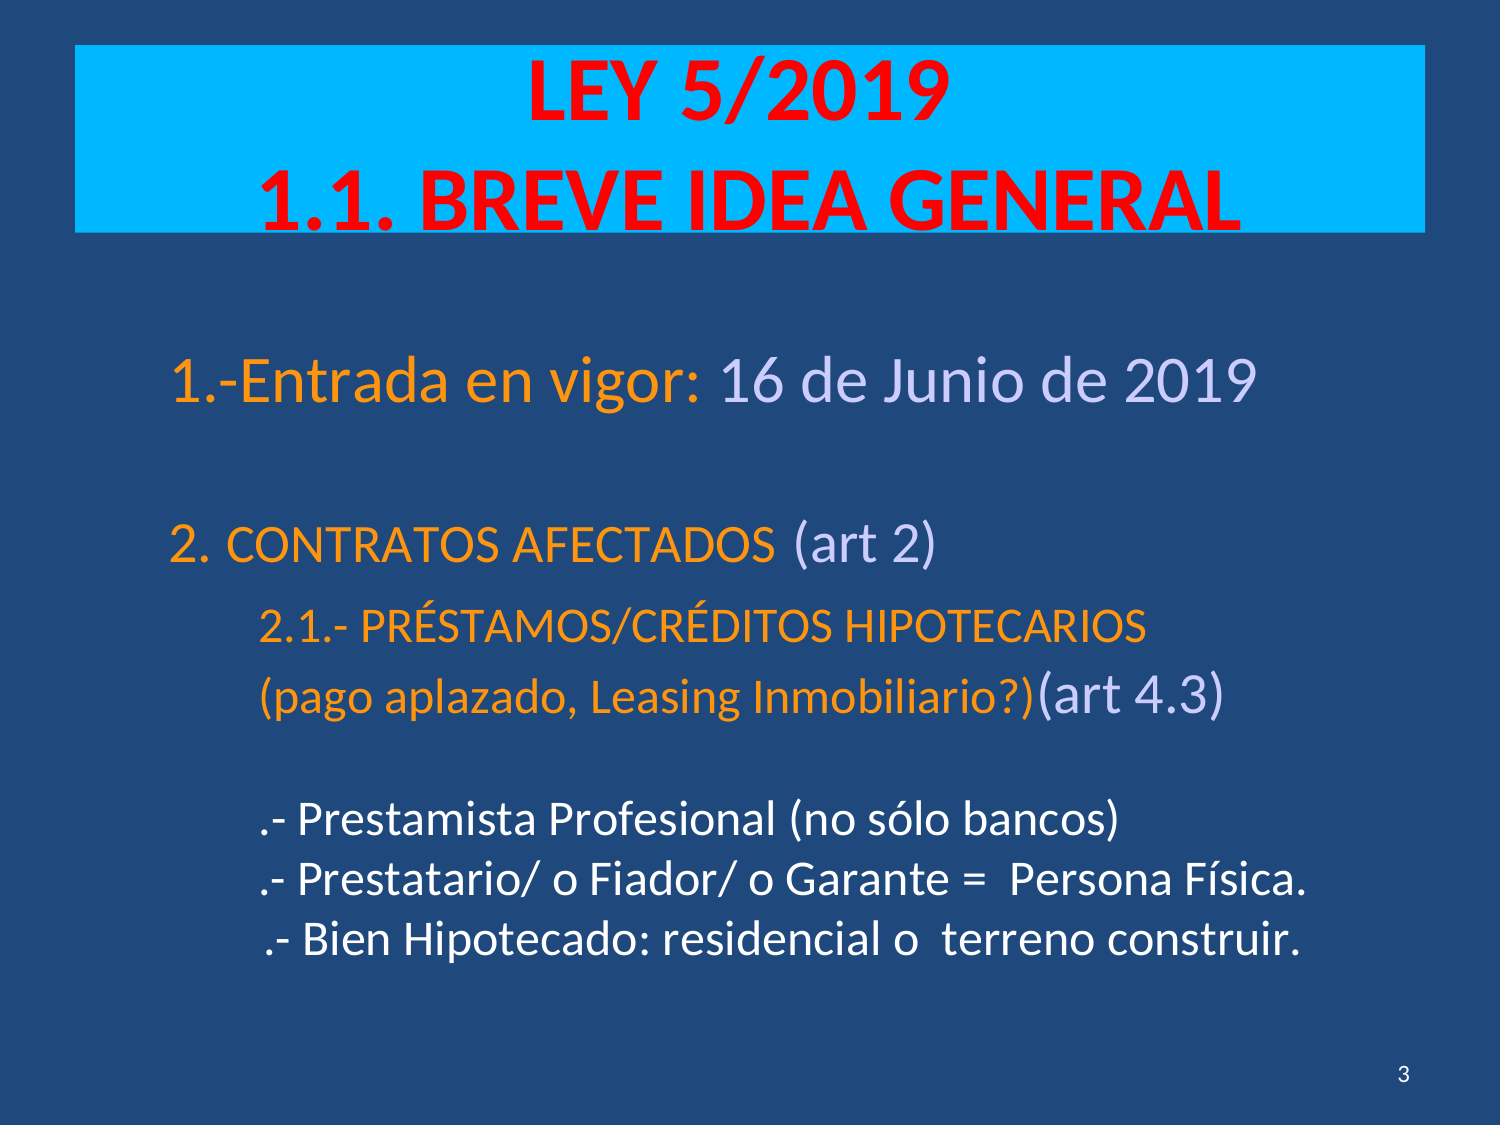

LEY 5/2019
1.1. BREVE IDEA GENERAL
1.-Entrada en vigor: 16 de Junio de 2019
2. CONTRATOS AFECTADOS (art 2)
 2.1.- PRÉSTAMOS/CRÉDITOS HIPOTECARIOS
 (pago aplazado, Leasing Inmobiliario?)(art 4.3)
 .- Prestamista Profesional (no sólo bancos)
 .- Prestatario/ o Fiador/ o Garante = Persona Física.
 .- Bien Hipotecado: residencial o terreno construir.